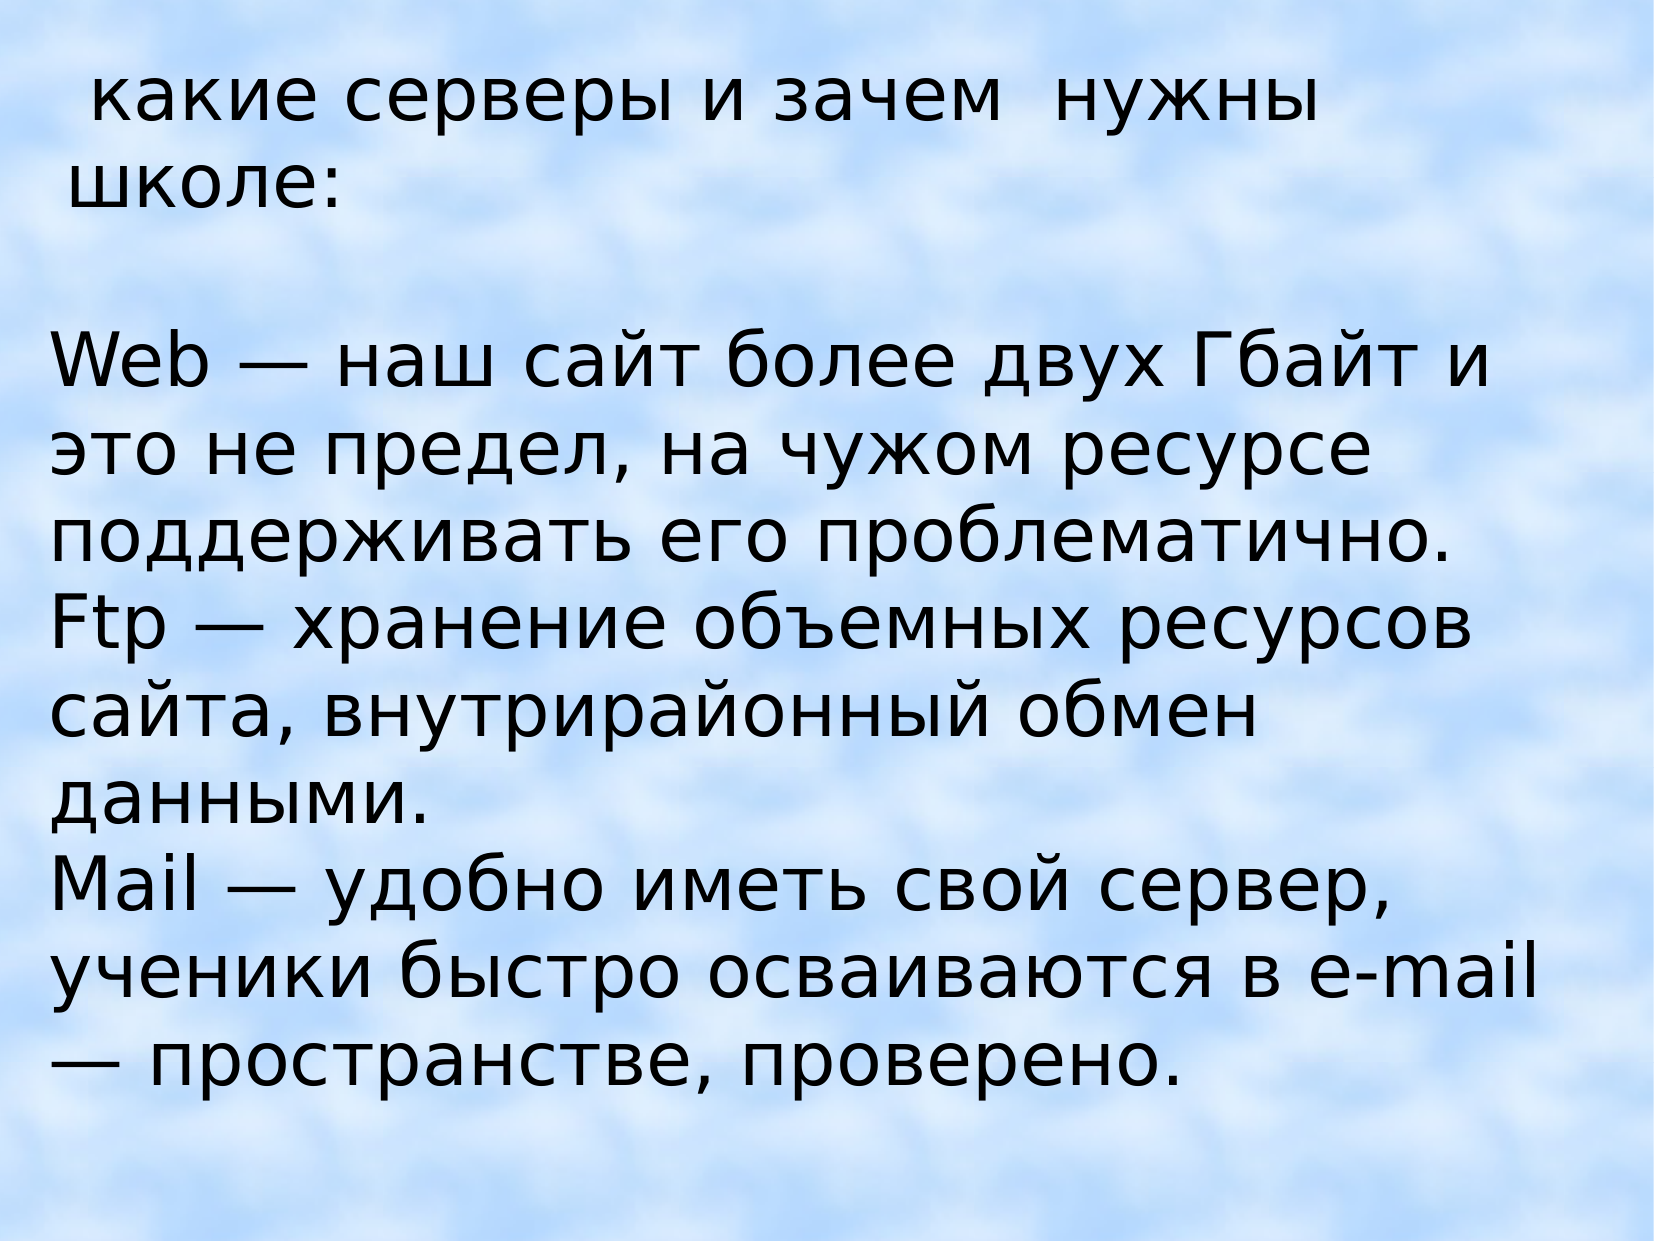

какие серверы и зачем нужны школе:
Web — наш сайт более двух Гбайт и это не предел, на чужом ресурсе поддерживать его проблематично.
Ftp — хранение объемных ресурсов сайта, внутрирайонный обмен данными.
Mail — удобно иметь свой сервер, ученики быстро осваиваются в e-mail — пространстве, проверено.